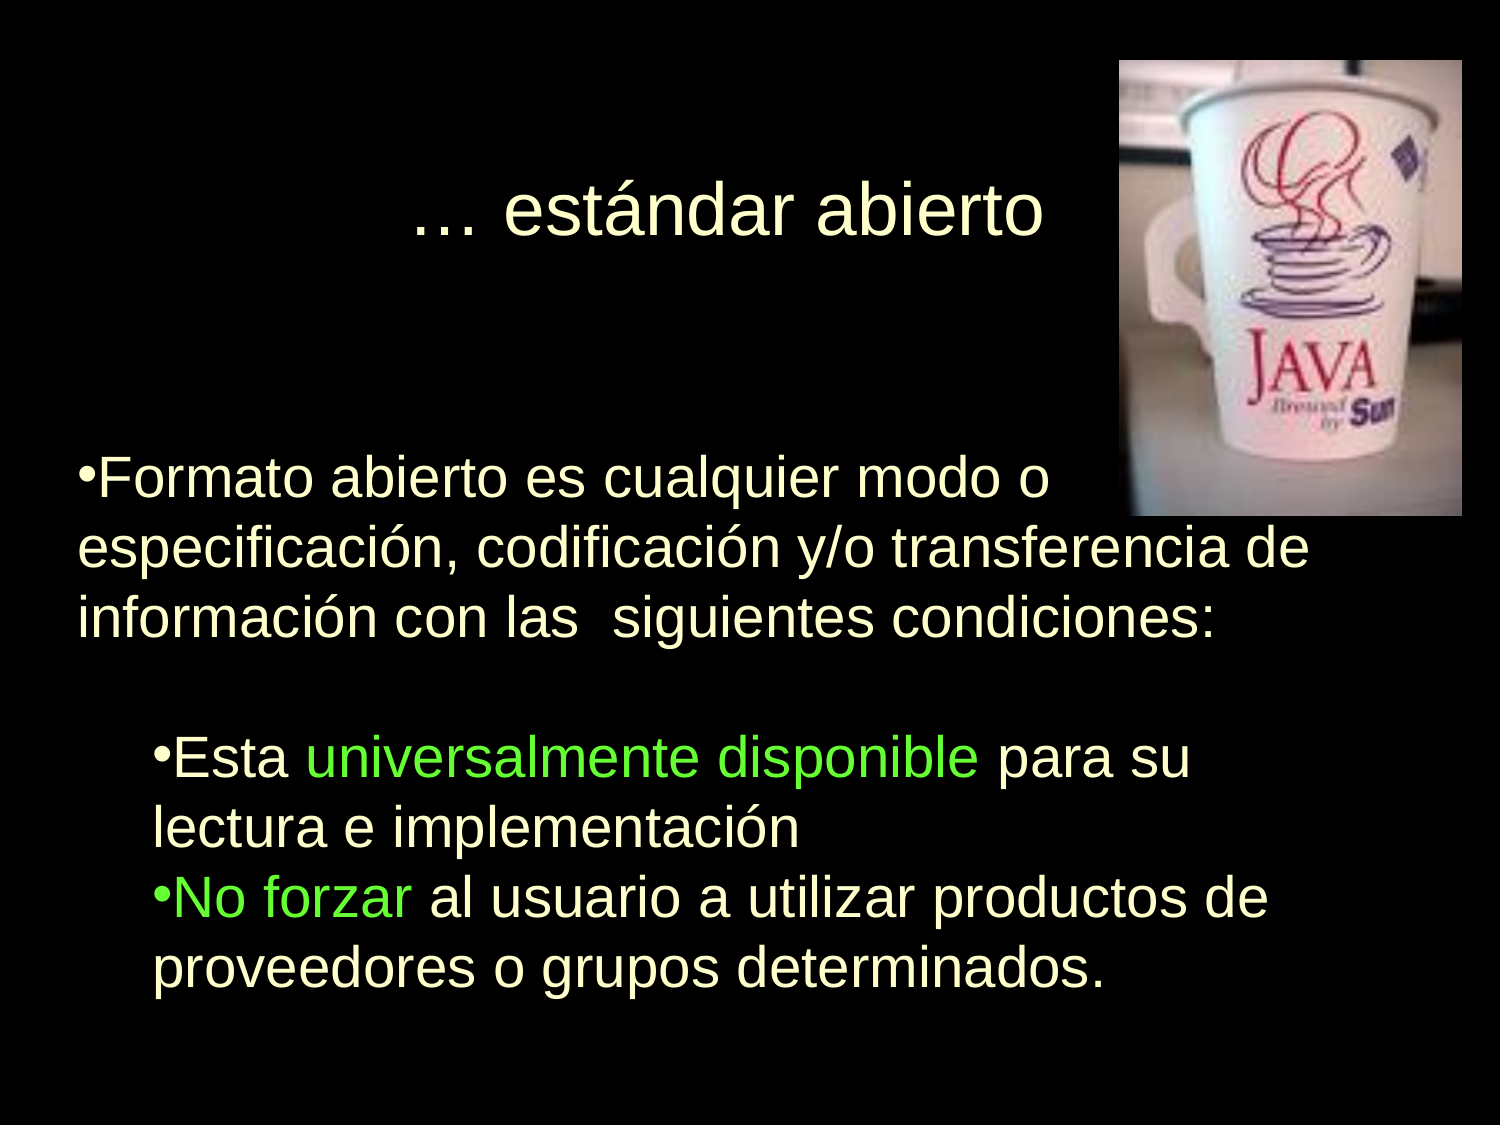

… estándar abierto
Formato abierto es cualquier modo o especificación, codificación y/o transferencia de información con las siguientes condiciones:
Esta universalmente disponible para su lectura e implementación
No forzar al usuario a utilizar productos de proveedores o grupos determinados.